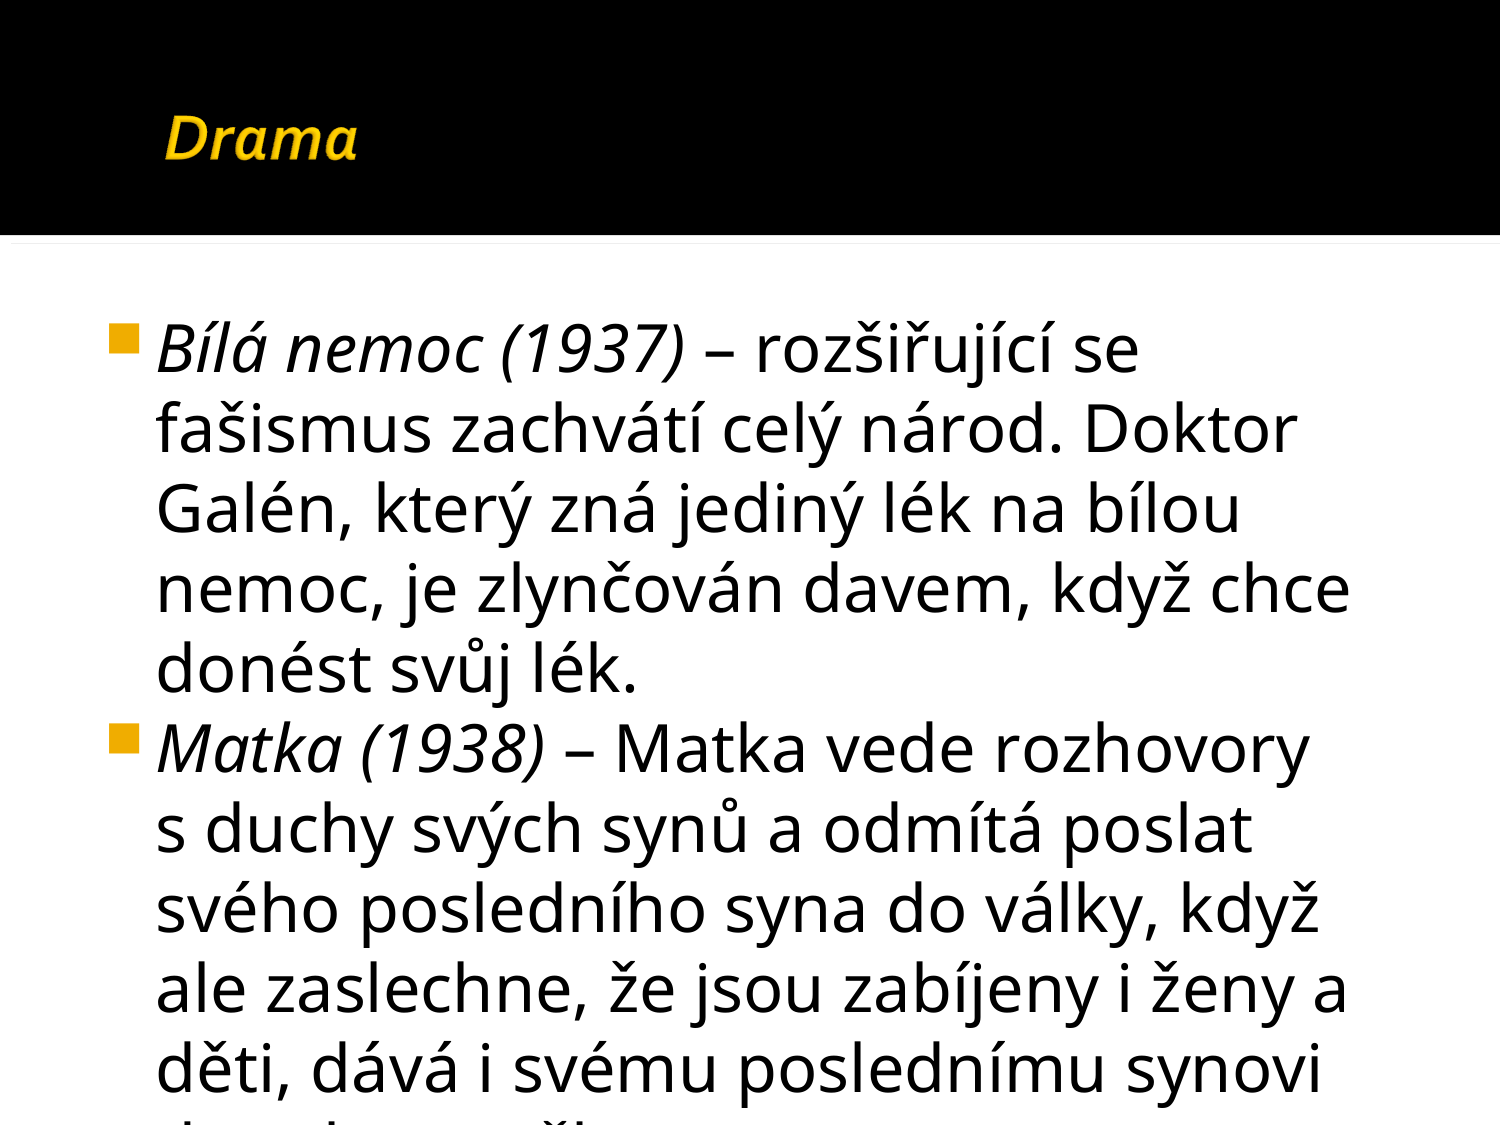

# Bílá nemoc (1937) – rozšiřující se fašismus zachvátí celý národ. Doktor Galén, který zná jediný lék na bílou nemoc, je zlynčován davem, když chce donést svůj lék.
Matka (1938) – Matka vede rozhovory s duchy svých synů a odmítá poslat svého posledního syna do války, když ale zaslechne, že jsou zabíjeny i ženy a děti, dává i svému poslednímu synovi do rukou pušku.